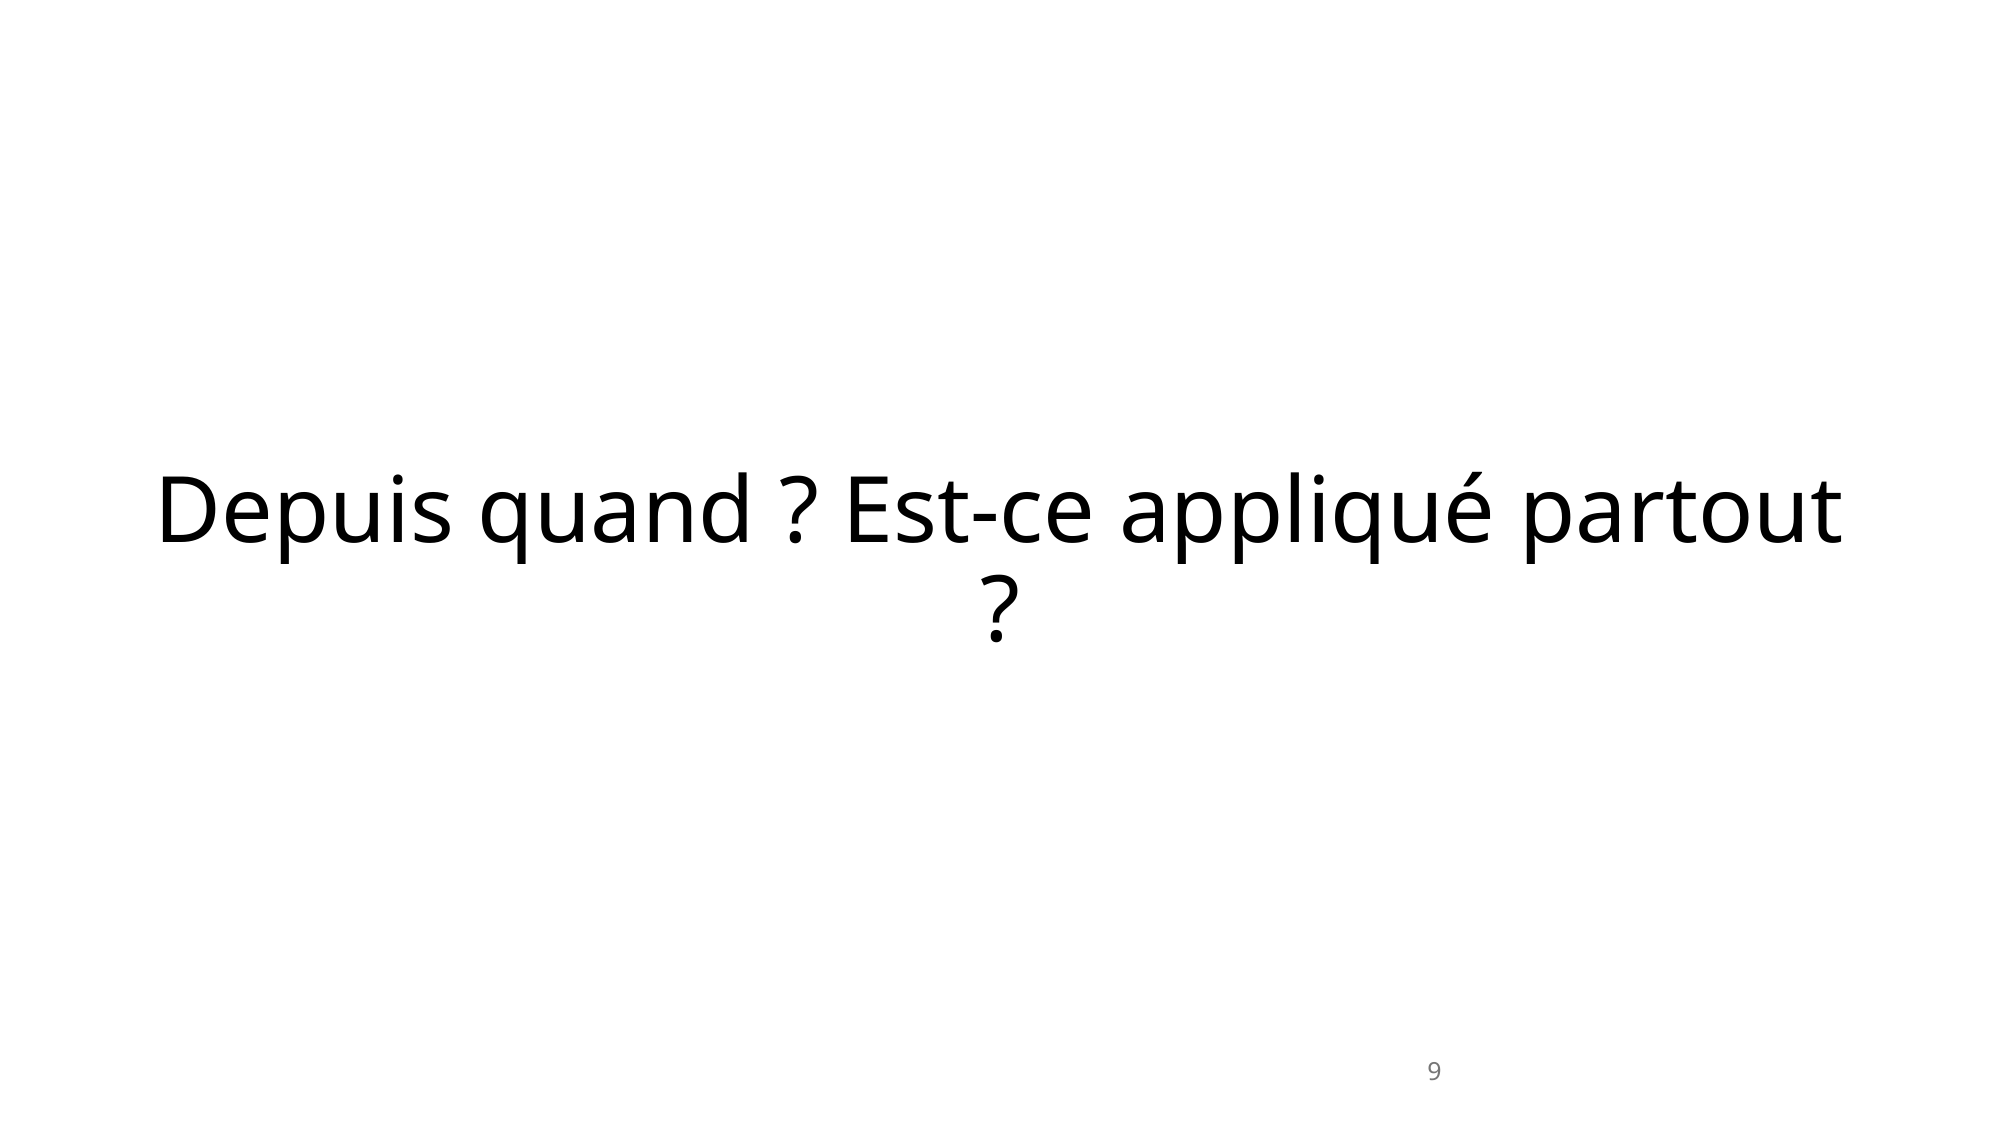

# Depuis quand ? Est-ce appliqué partout ?